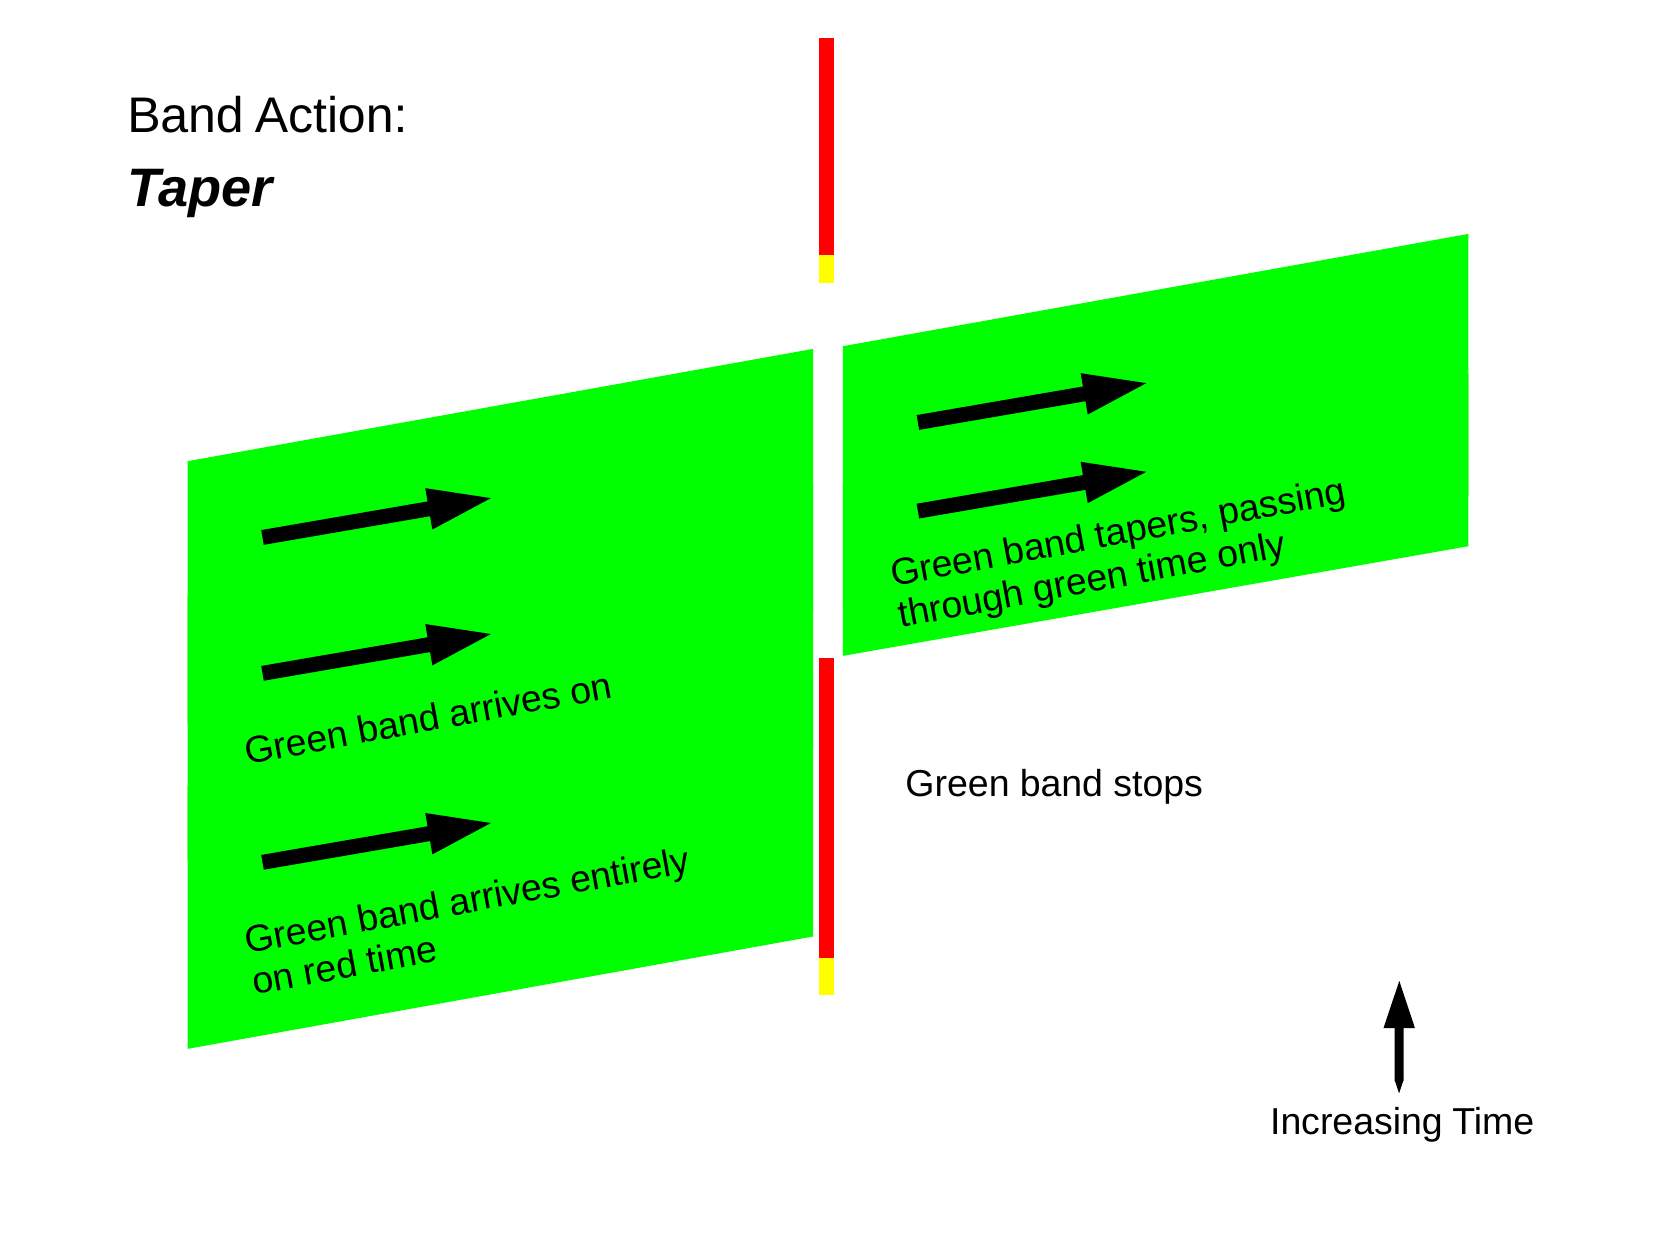

Band Action:
Taper
Green band continues
through green time
Green band arrives entirely
on green time
Green band tapers, passing through green time only
Green band arrives on
both red & green times
Green band stops
Green band arrives entirely
on red time
Increasing Time